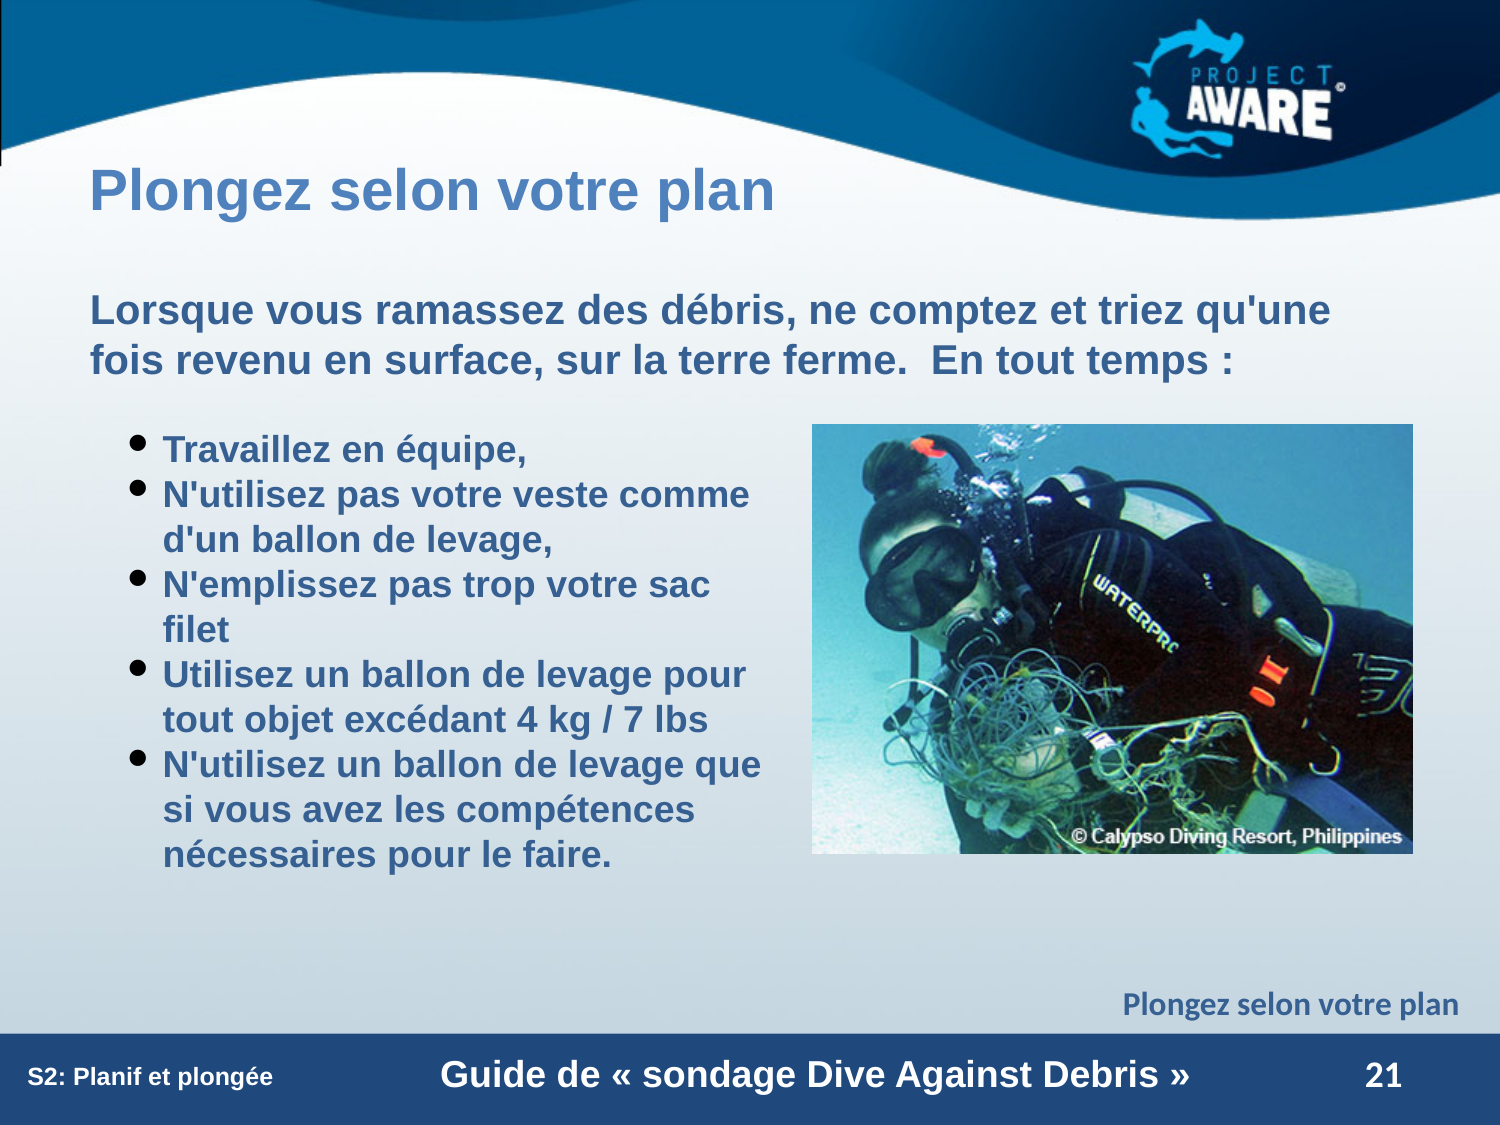

Plongez selon votre plan
Lorsque vous ramassez des débris, ne comptez et triez qu'une fois revenu en surface, sur la terre ferme. En tout temps :
Travaillez en équipe,
N'utilisez pas votre veste comme d'un ballon de levage,
N'emplissez pas trop votre sac filet
Utilisez un ballon de levage pour tout objet excédant 4 kg / 7 lbs
N'utilisez un ballon de levage que si vous avez les compétences nécessaires pour le faire.
Plongez selon votre plan
Guide de « sondage Dive Against Debris »
S2: Planif et plongée